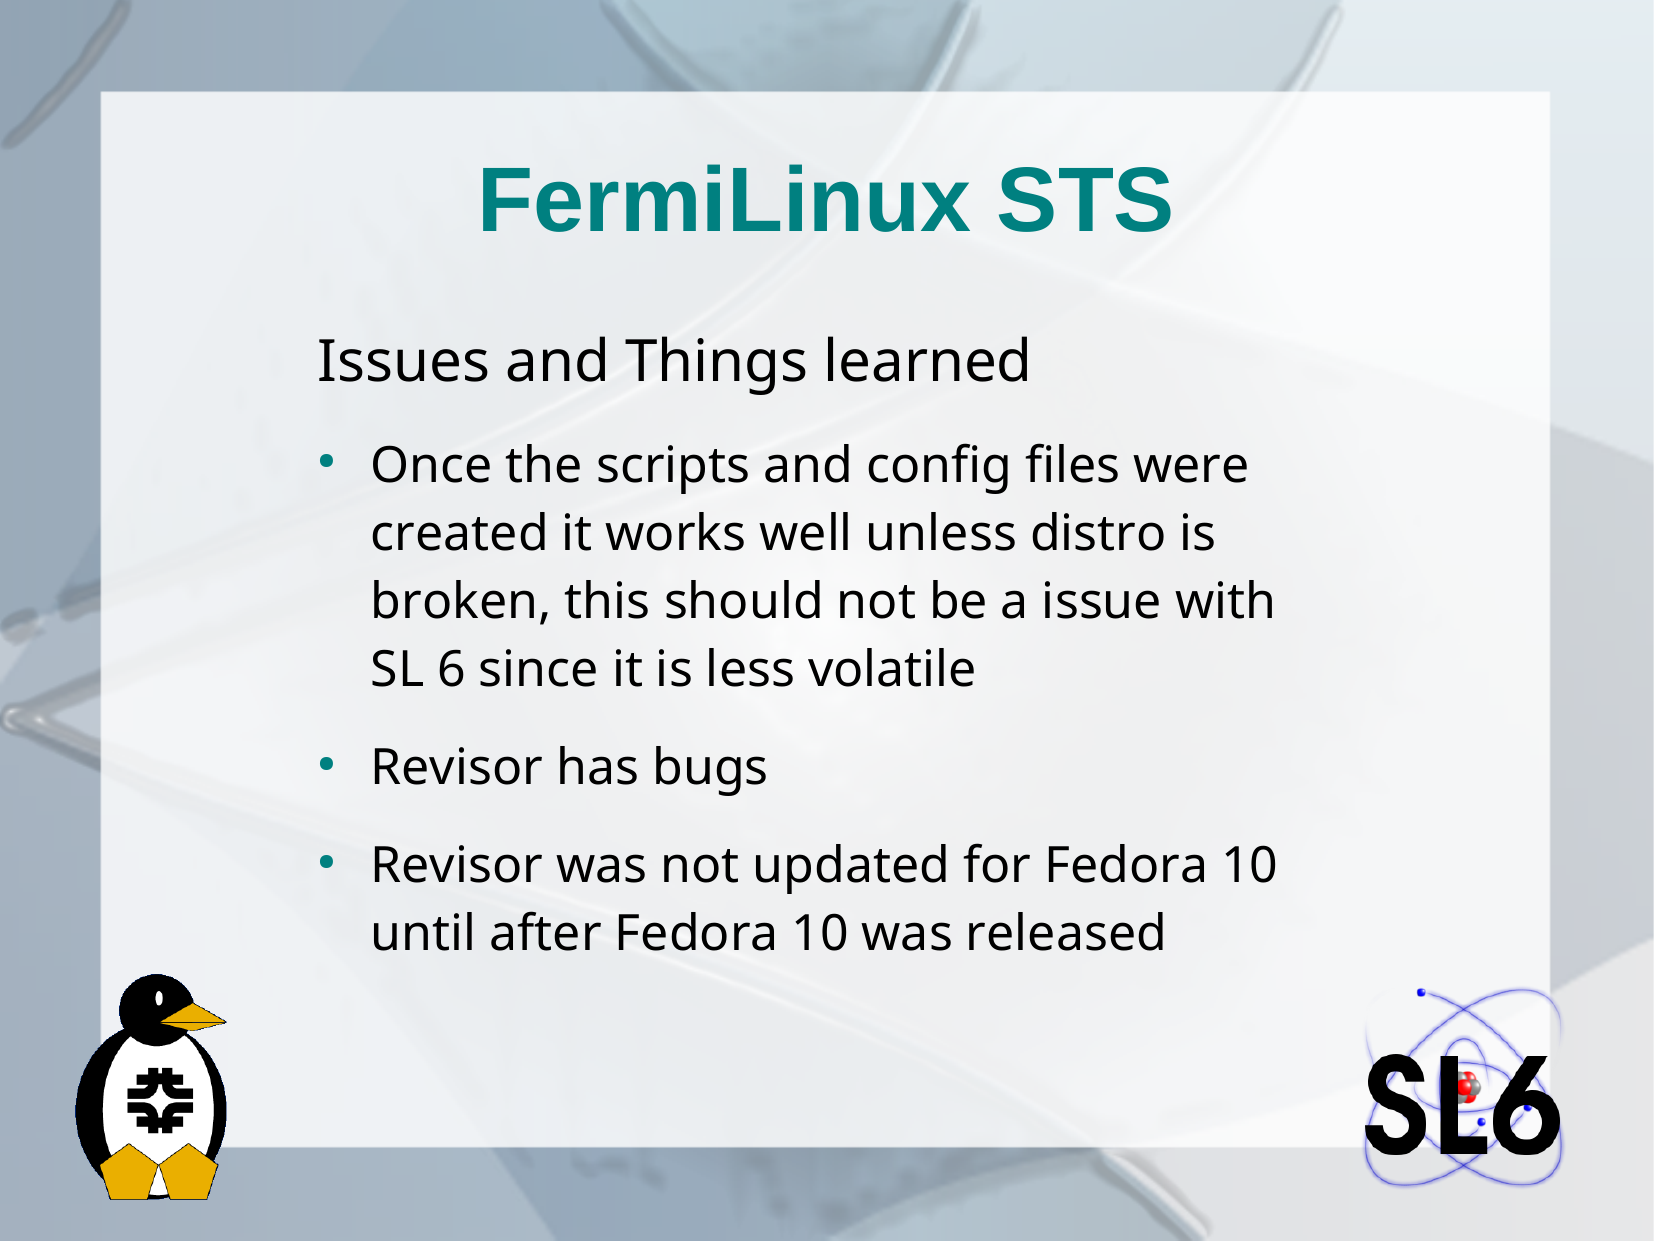

# FermiLinux STS
Issues and Things learned
Once the scripts and config files were created it works well unless distro is broken, this should not be a issue with SL 6 since it is less volatile
Revisor has bugs
Revisor was not updated for Fedora 10 until after Fedora 10 was released